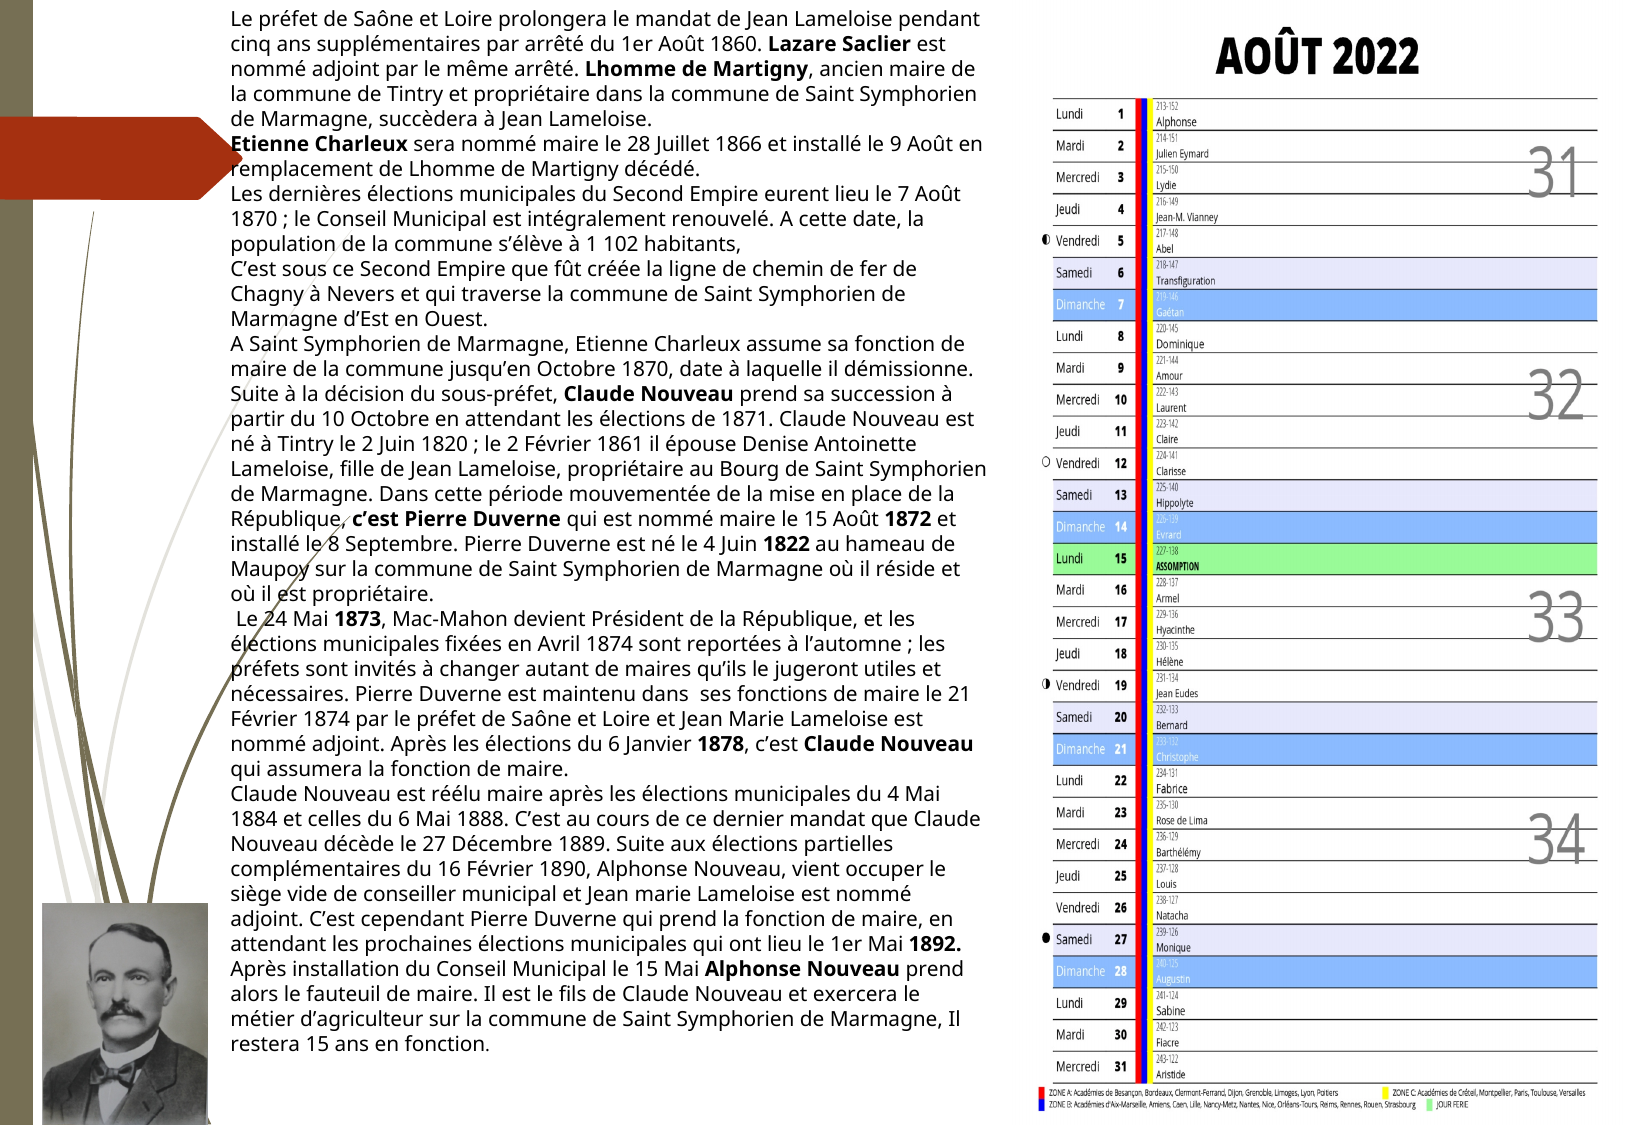

Le préfet de Saône et Loire prolongera le mandat de Jean Lameloise pendant cinq ans supplémentaires par arrêté du 1er Août 1860. Lazare Saclier est nommé adjoint par le même arrêté. Lhomme de Martigny, ancien maire de la commune de Tintry et propriétaire dans la commune de Saint Symphorien de Marmagne, succèdera à Jean Lameloise.
Etienne Charleux sera nommé maire le 28 Juillet 1866 et installé le 9 Août en remplacement de Lhomme de Martigny décédé.
Les dernières élections municipales du Second Empire eurent lieu le 7 Août 1870 ; le Conseil Municipal est intégralement renouvelé. A cette date, la population de la commune s’élève à 1 102 habitants,
C’est sous ce Second Empire que fût créée la ligne de chemin de fer de Chagny à Nevers et qui traverse la commune de Saint Symphorien de Marmagne d’Est en Ouest.
A Saint Symphorien de Marmagne, Etienne Charleux assume sa fonction de maire de la commune jusqu’en Octobre 1870, date à laquelle il démissionne.
Suite à la décision du sous-préfet, Claude Nouveau prend sa succession à partir du 10 Octobre en attendant les élections de 1871. Claude Nouveau est né à Tintry le 2 Juin 1820 ; le 2 Février 1861 il épouse Denise Antoinette Lameloise, fille de Jean Lameloise, propriétaire au Bourg de Saint Symphorien de Marmagne. Dans cette période mouvementée de la mise en place de la République, c’est Pierre Duverne qui est nommé maire le 15 Août 1872 et installé le 8 Septembre. Pierre Duverne est né le 4 Juin 1822 au hameau de Maupoy sur la commune de Saint Symphorien de Marmagne où il réside et où il est propriétaire.
 Le 24 Mai 1873, Mac-Mahon devient Président de la République, et les élections municipales fixées en Avril 1874 sont reportées à l’automne ; les préfets sont invités à changer autant de maires qu’ils le jugeront utiles et nécessaires. Pierre Duverne est maintenu dans ses fonctions de maire le 21 Février 1874 par le préfet de Saône et Loire et Jean Marie Lameloise est nommé adjoint. Après les élections du 6 Janvier 1878, c’est Claude Nouveau qui assumera la fonction de maire.
Claude Nouveau est réélu maire après les élections municipales du 4 Mai 1884 et celles du 6 Mai 1888. C’est au cours de ce dernier mandat que Claude Nouveau décède le 27 Décembre 1889. Suite aux élections partielles complémentaires du 16 Février 1890, Alphonse Nouveau, vient occuper le siège vide de conseiller municipal et Jean marie Lameloise est nommé adjoint. C’est cependant Pierre Duverne qui prend la fonction de maire, en attendant les prochaines élections municipales qui ont lieu le 1er Mai 1892.
Après installation du Conseil Municipal le 15 Mai Alphonse Nouveau prend alors le fauteuil de maire. Il est le fils de Claude Nouveau et exercera le métier d’agriculteur sur la commune de Saint Symphorien de Marmagne, Il restera 15 ans en fonction.